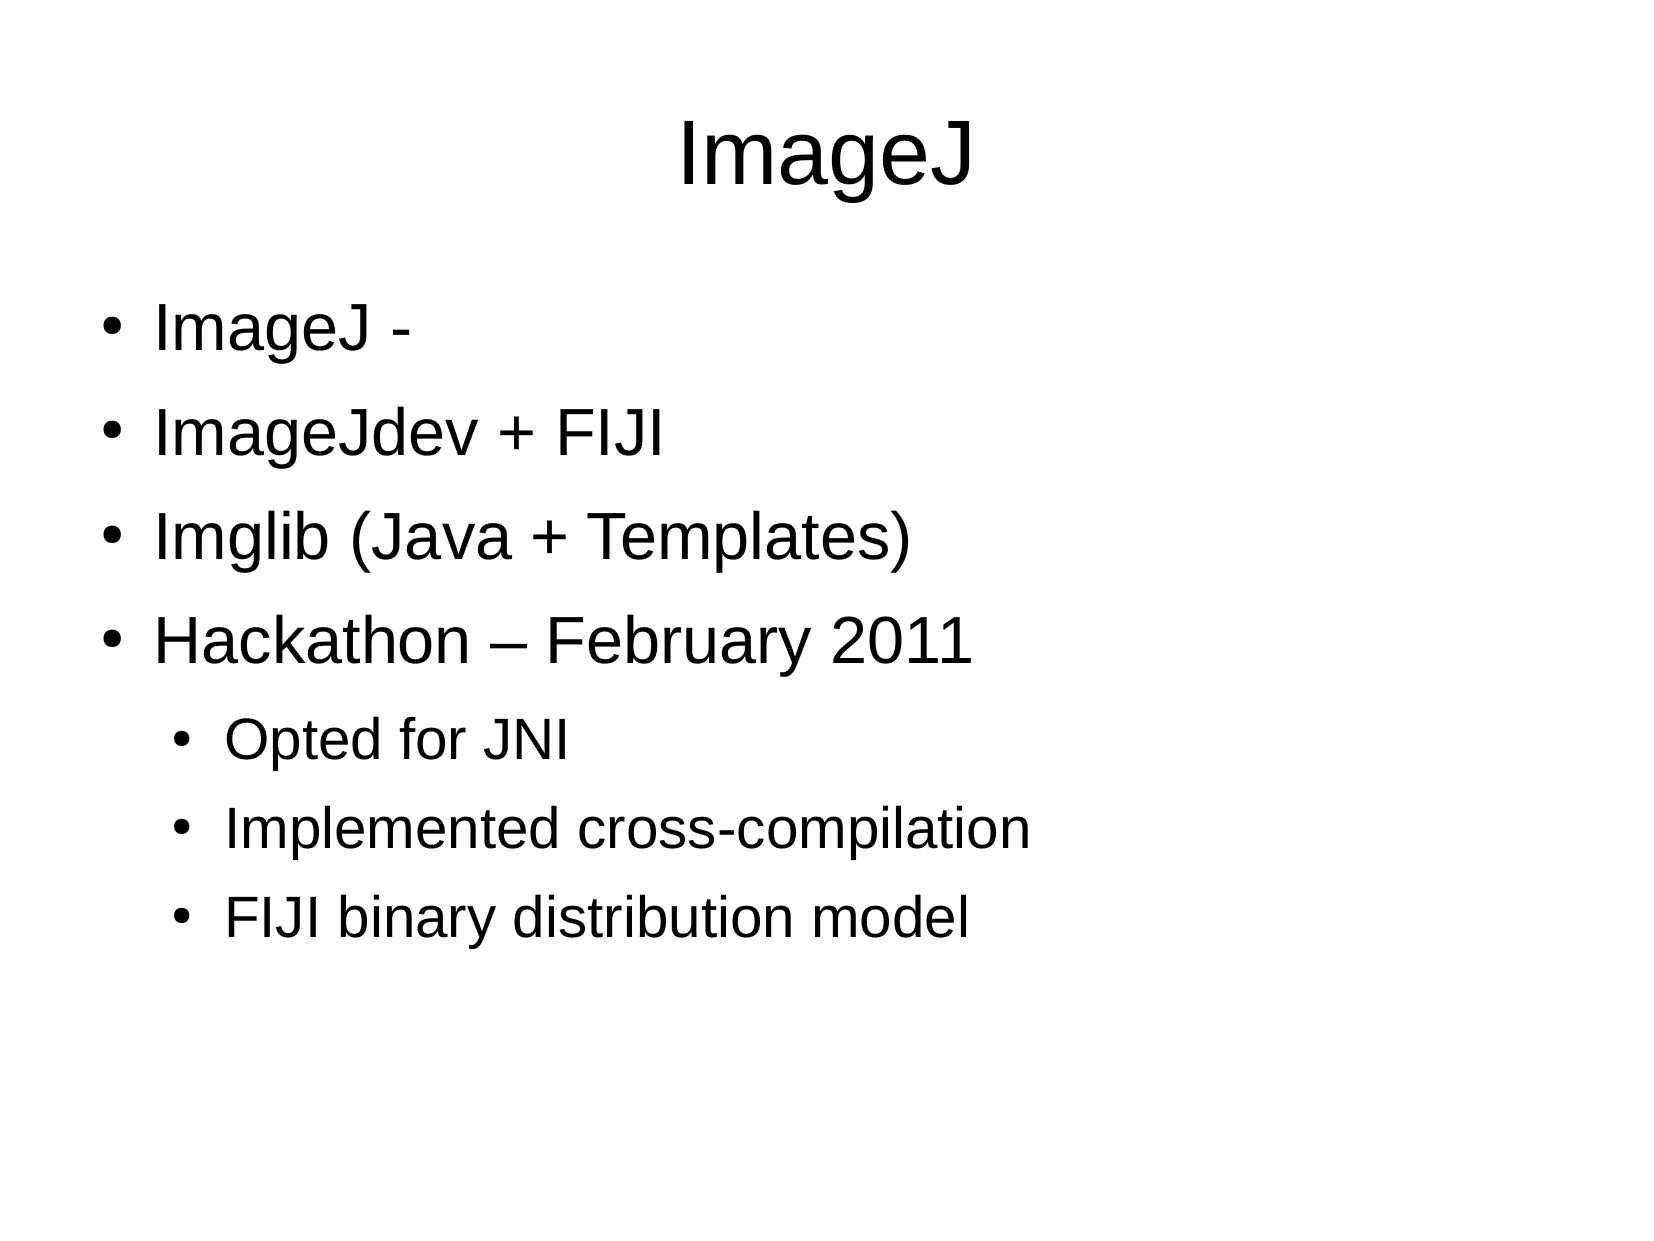

# ImageJ
ImageJ -
ImageJdev + FIJI
Imglib (Java + Templates)
Hackathon – February 2011
Opted for JNI
Implemented cross-compilation
FIJI binary distribution model